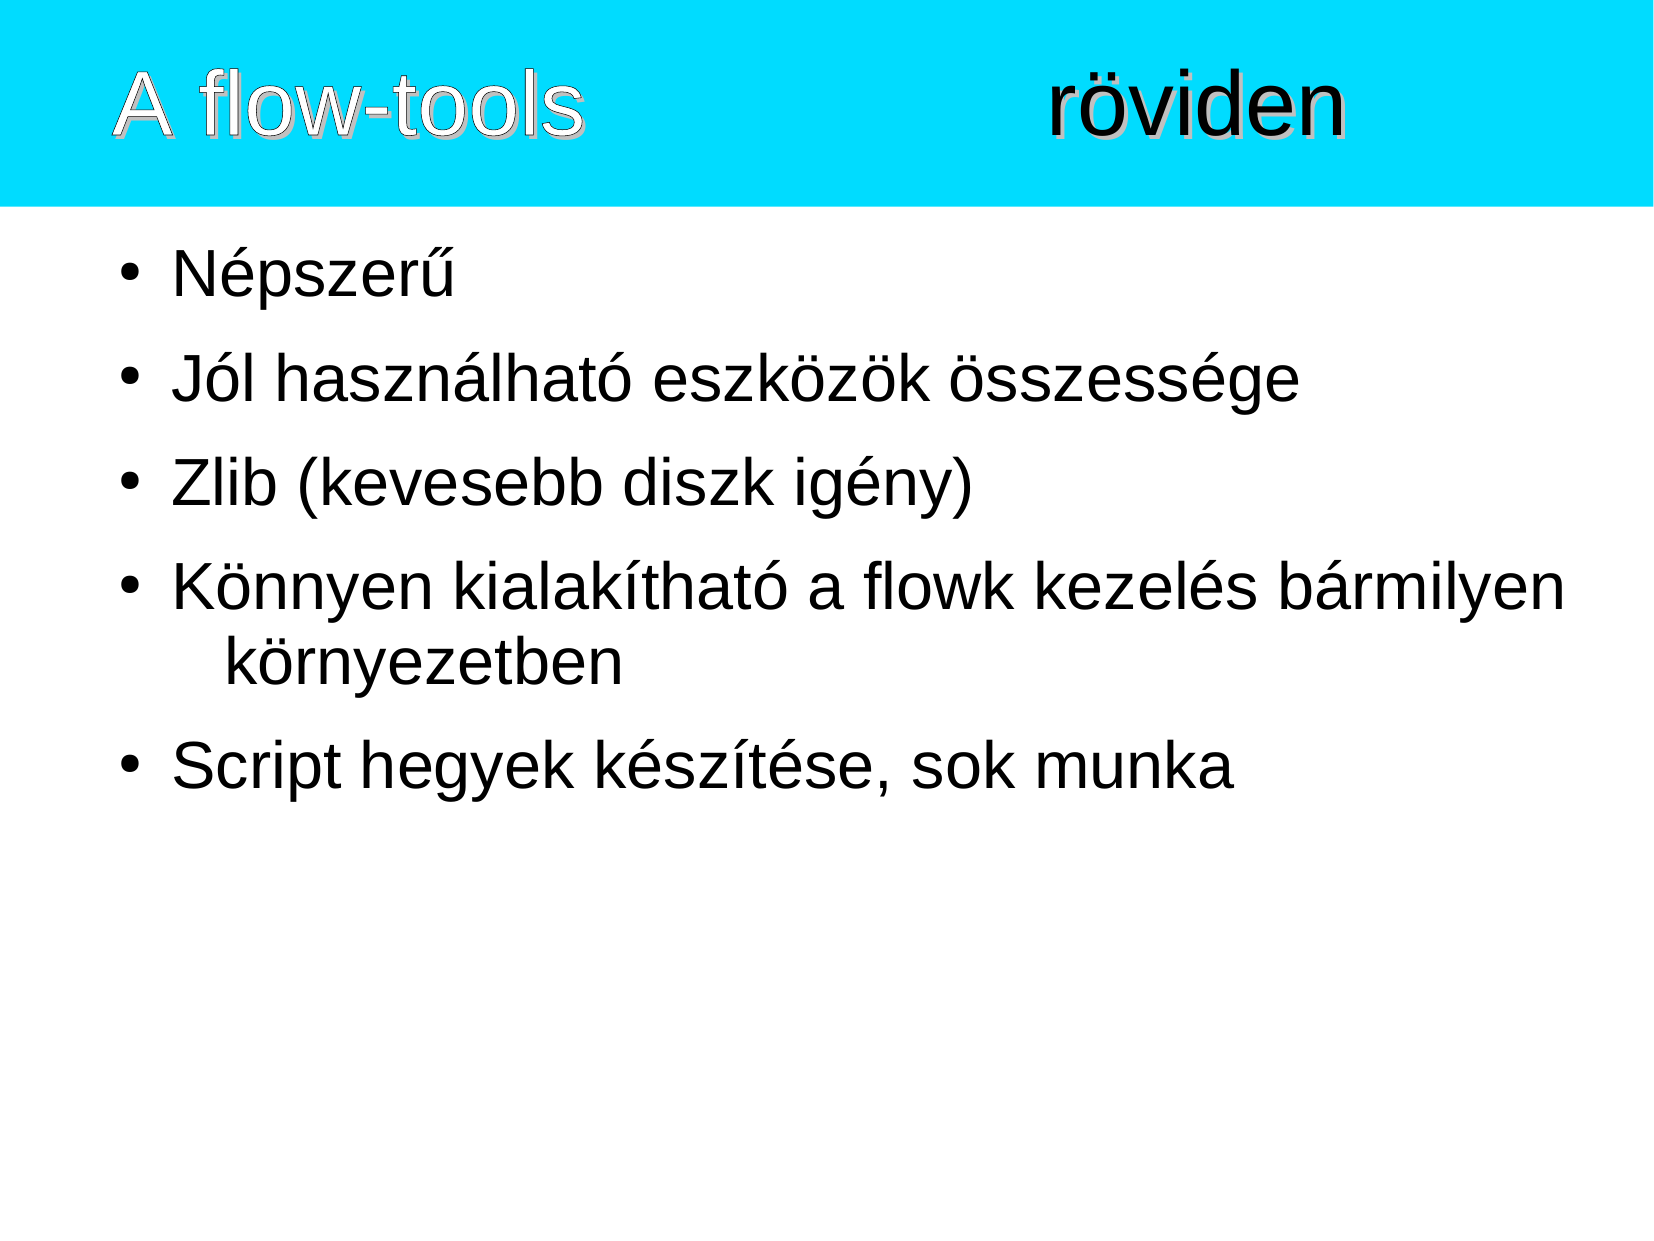

A flow-tools	röviden
# Népszerű
Jól használható eszközök összessége
Zlib (kevesebb diszk igény)
Könnyen kialakítható a flowk kezelés bármilyen környezetben
Script hegyek készítése, sok munka